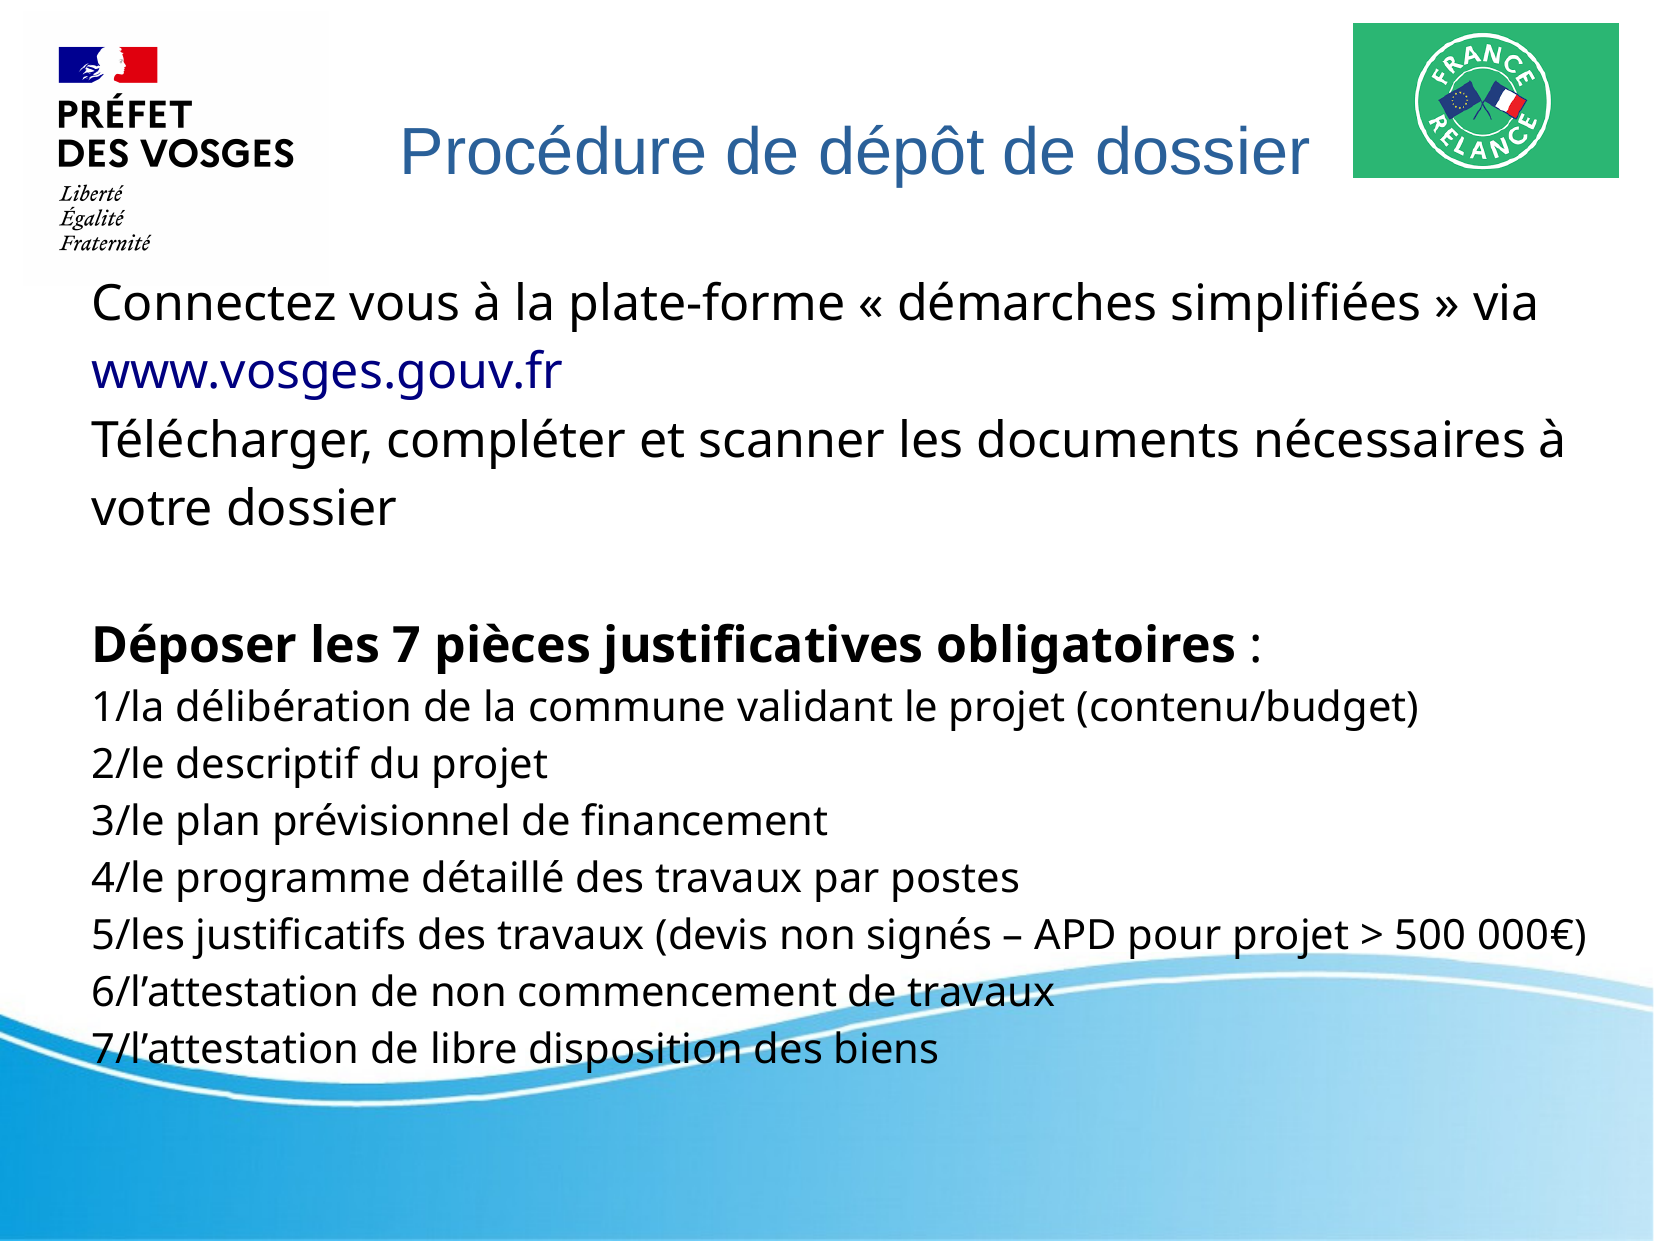

# Procédure de dépôt de dossier
Connectez vous à la plate-forme « démarches simplifiées » via www.vosges.gouv.fr
Télécharger, compléter et scanner les documents nécessaires à votre dossier
Déposer les 7 pièces justificatives obligatoires :
1/la délibération de la commune validant le projet (contenu/budget)
2/le descriptif du projet
3/le plan prévisionnel de financement
4/le programme détaillé des travaux par postes
5/les justificatifs des travaux (devis non signés – APD pour projet > 500 000€)
6/l’attestation de non commencement de travaux
7/l’attestation de libre disposition des biens